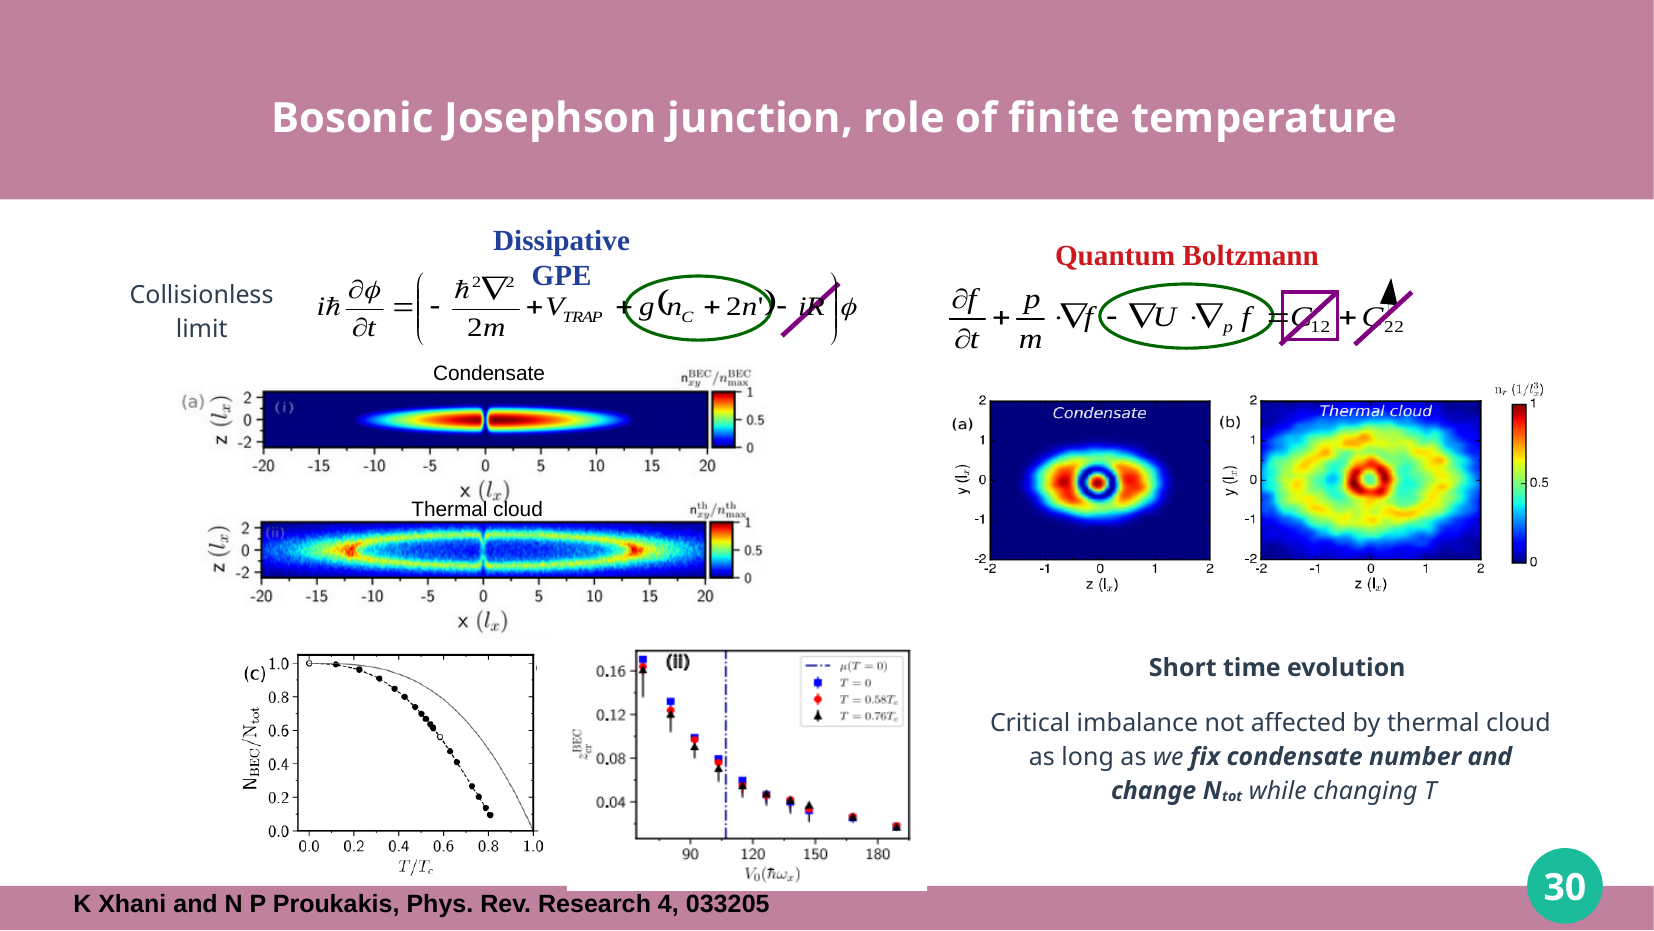

# Bosonic Josephson junction, role of finite temperature
Dissipative GPE
Quantum Boltzmann
Collisionless limit
Condensate
Thermal cloud
Short time evolution
Critical imbalance not affected by thermal cloud
as long as we fix condensate number and
change Ntot while changing T
K Xhani and N P Proukakis, Phys. Rev. Research 4, 033205